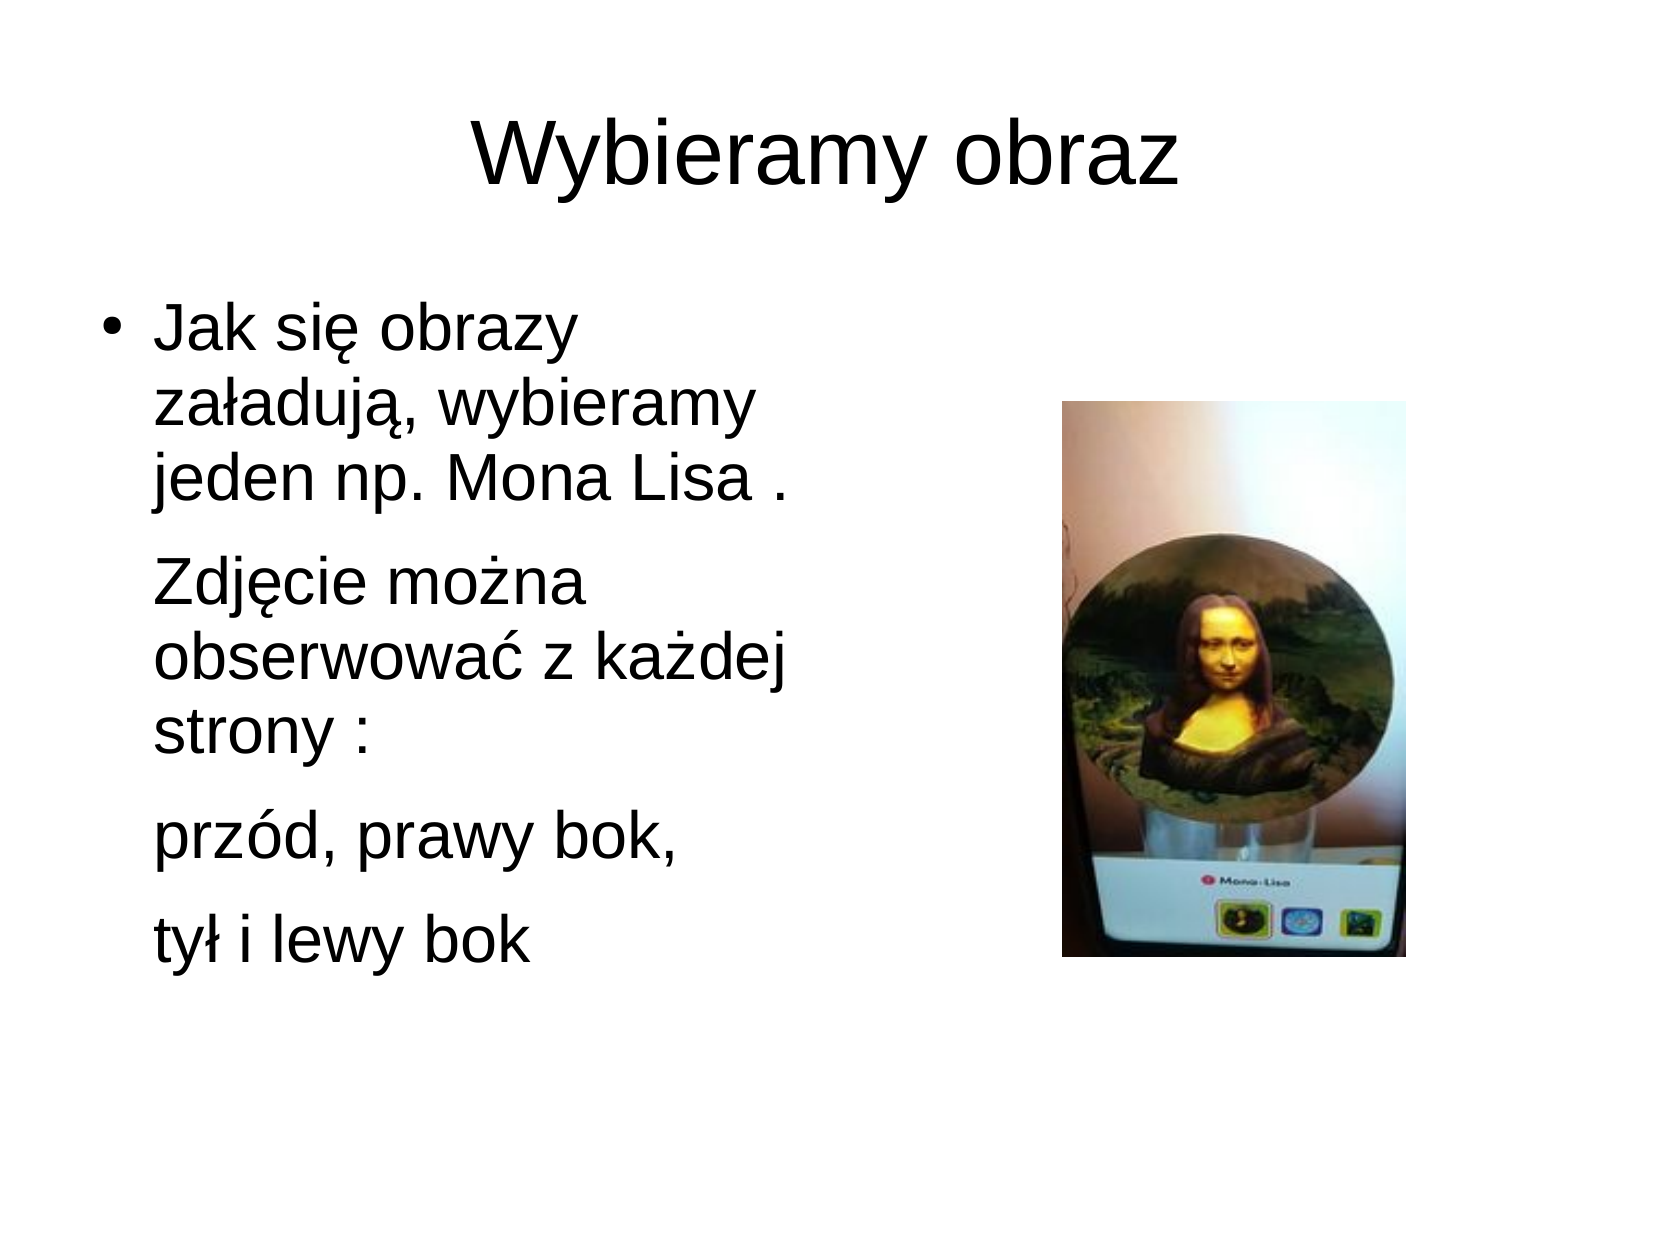

# Wybieramy obraz
Jak się obrazy załadują, wybieramy jeden np. Mona Lisa .
Zdjęcie można obserwować z każdej strony :
przód, prawy bok,
tył i lewy bok